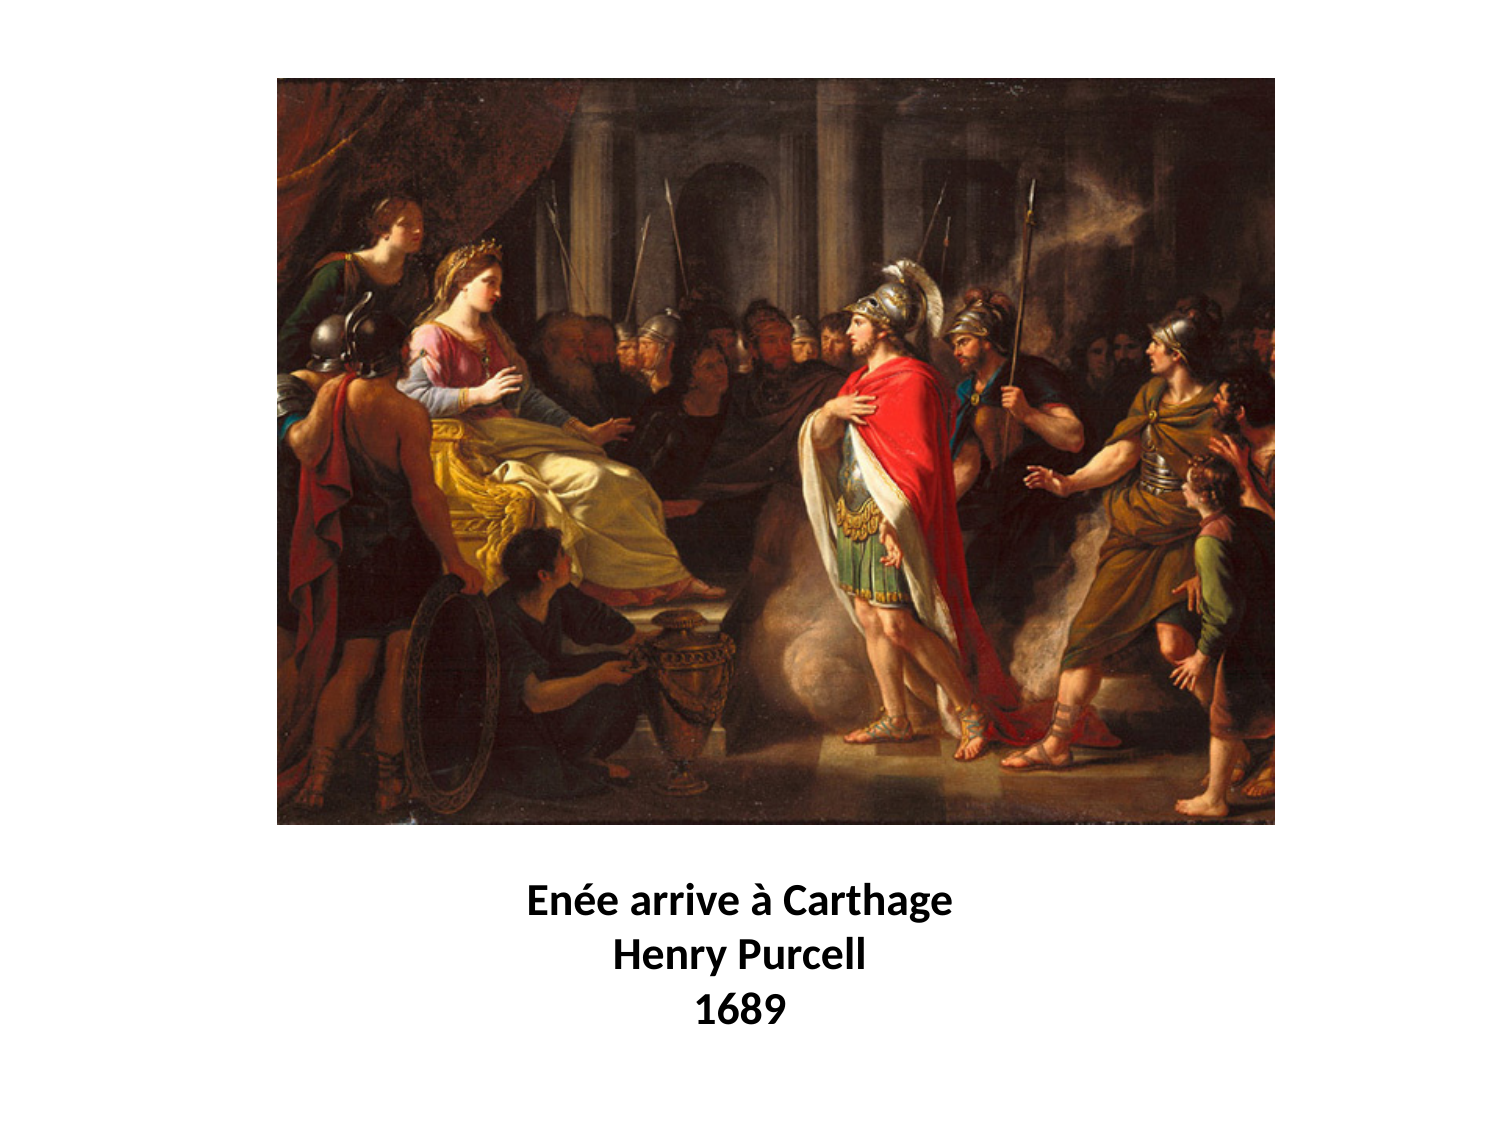

# Enée arrive à Carthage Henry Purcell 1689